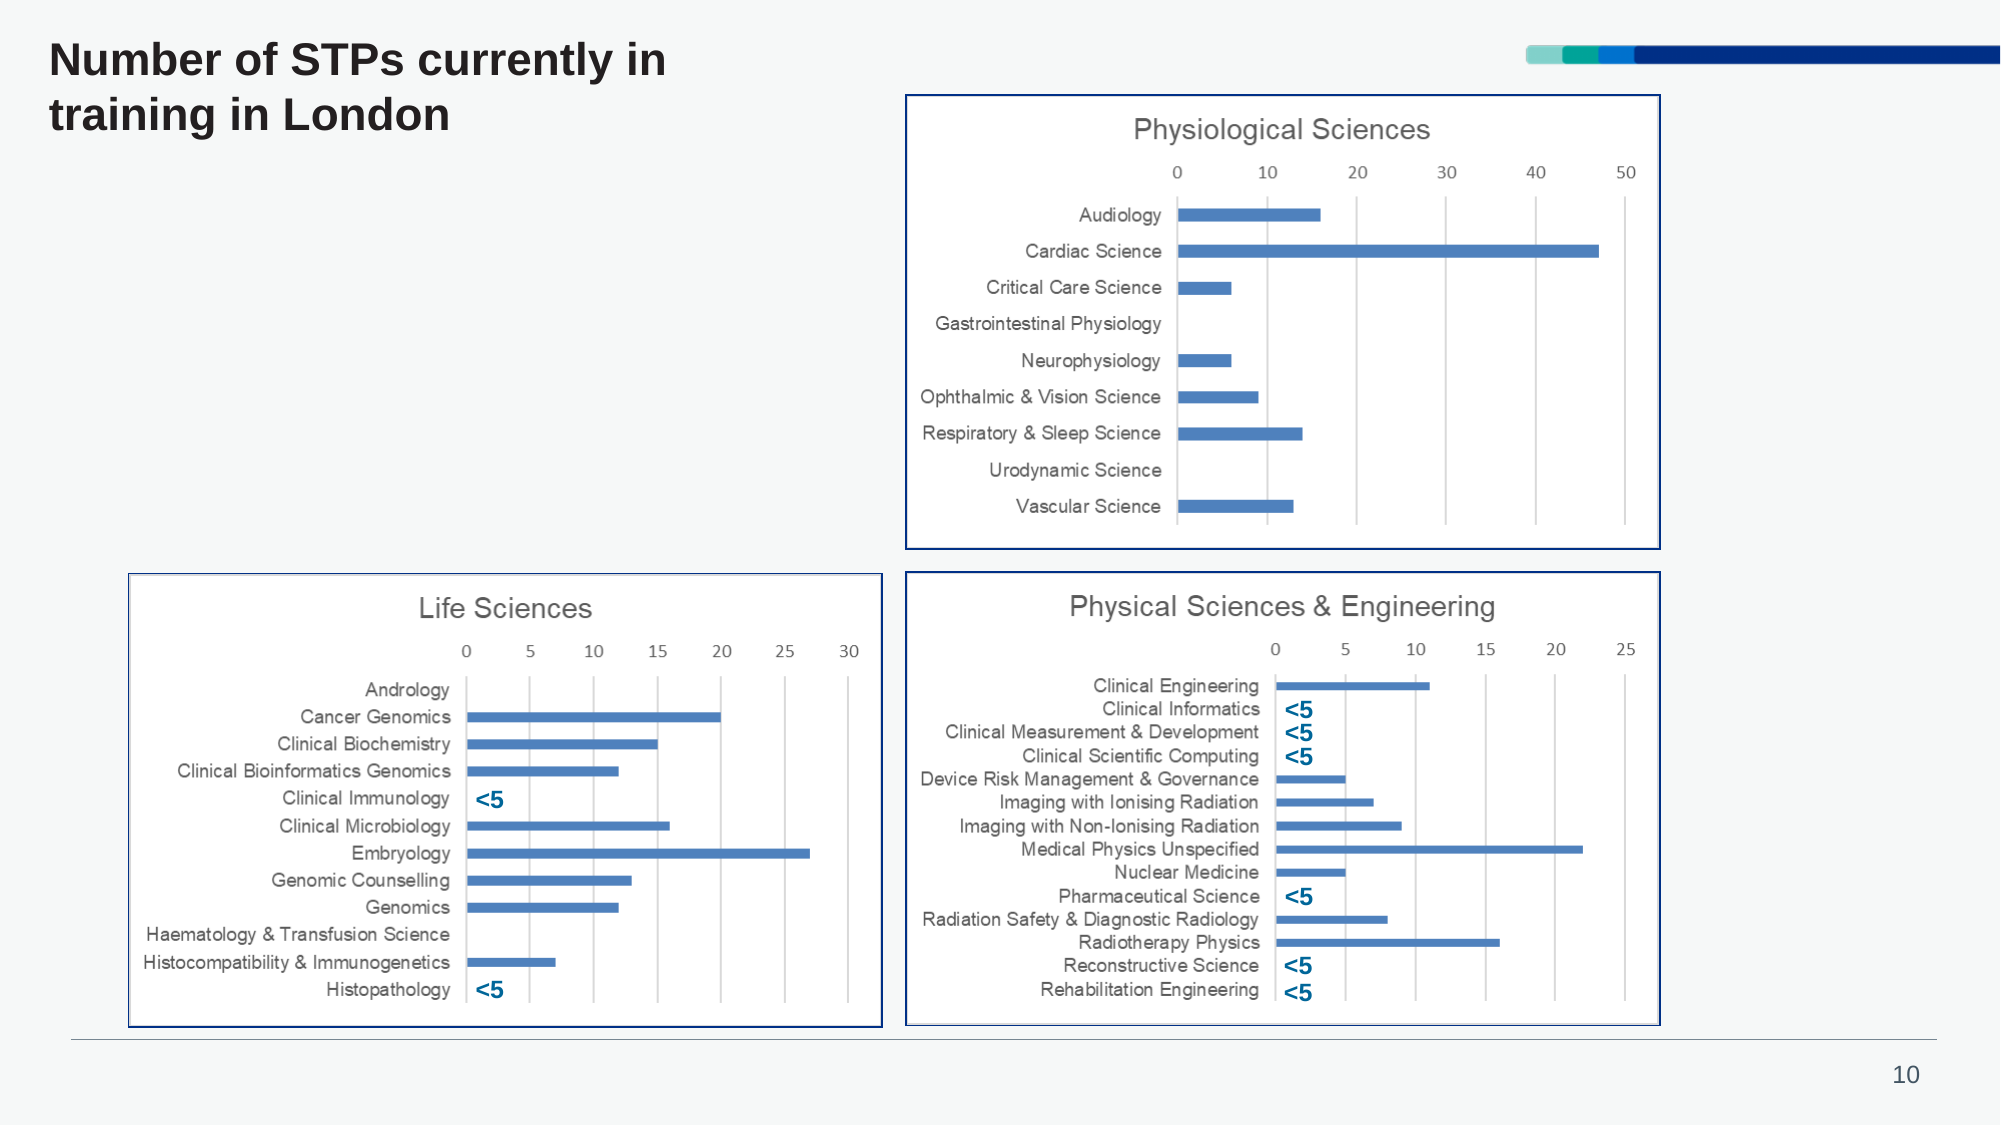

Number of STPs currently in training in London
<5
<5
<5
<5
<5
<5
<5
<5